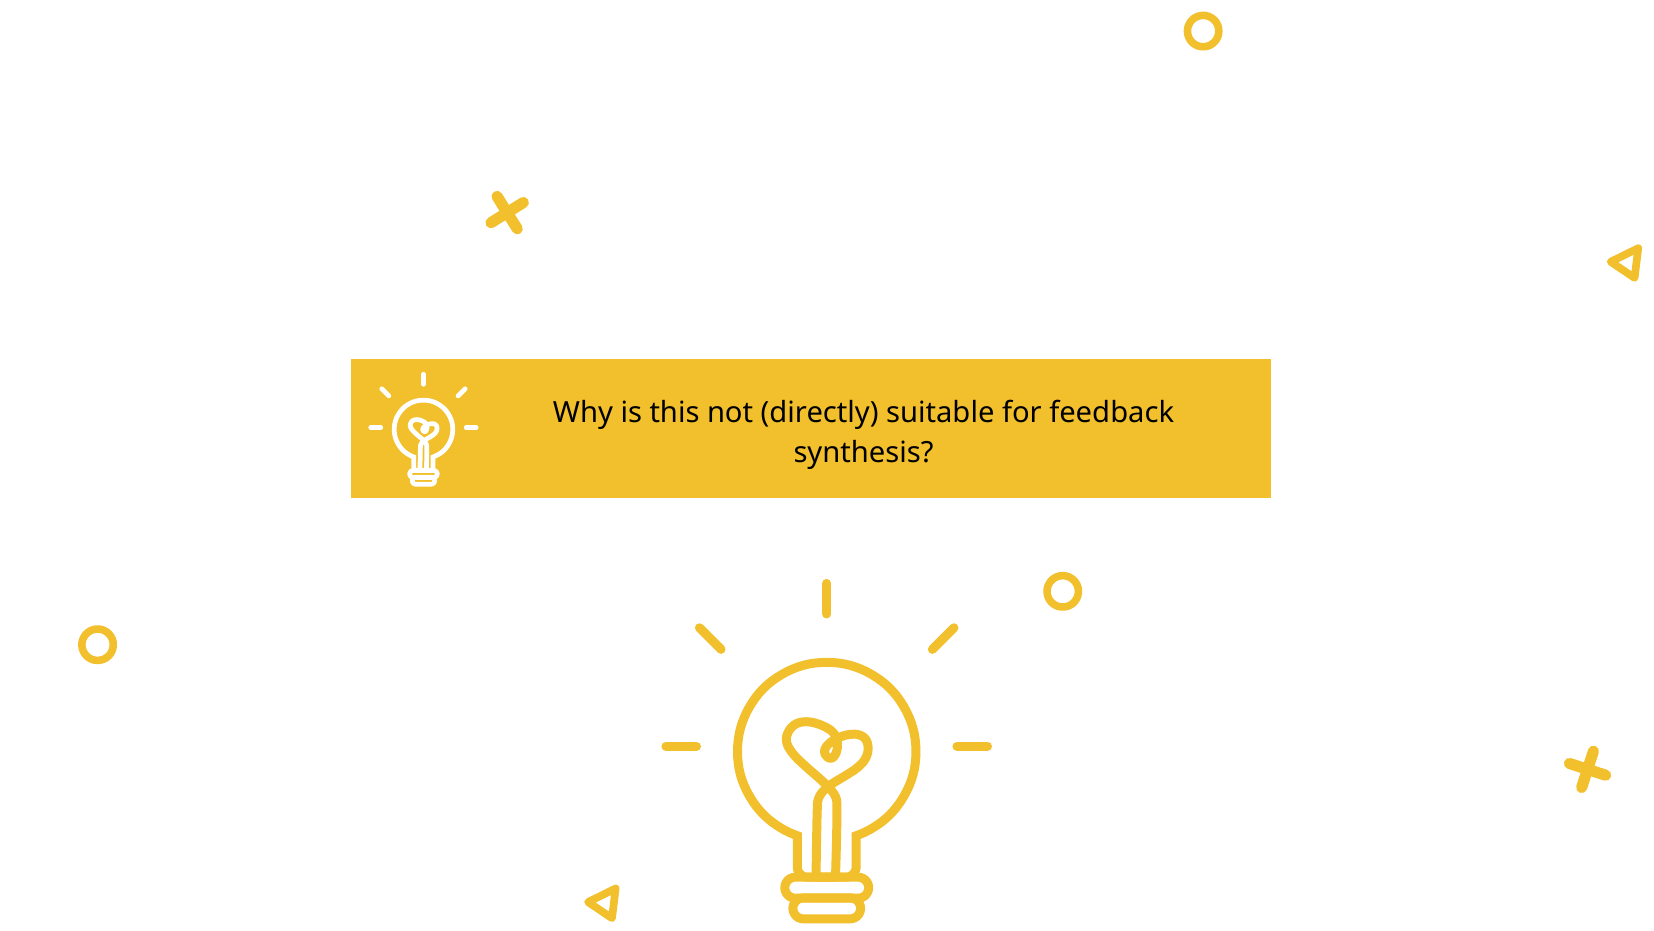

Why is this not (directly) suitable for feedback synthesis?